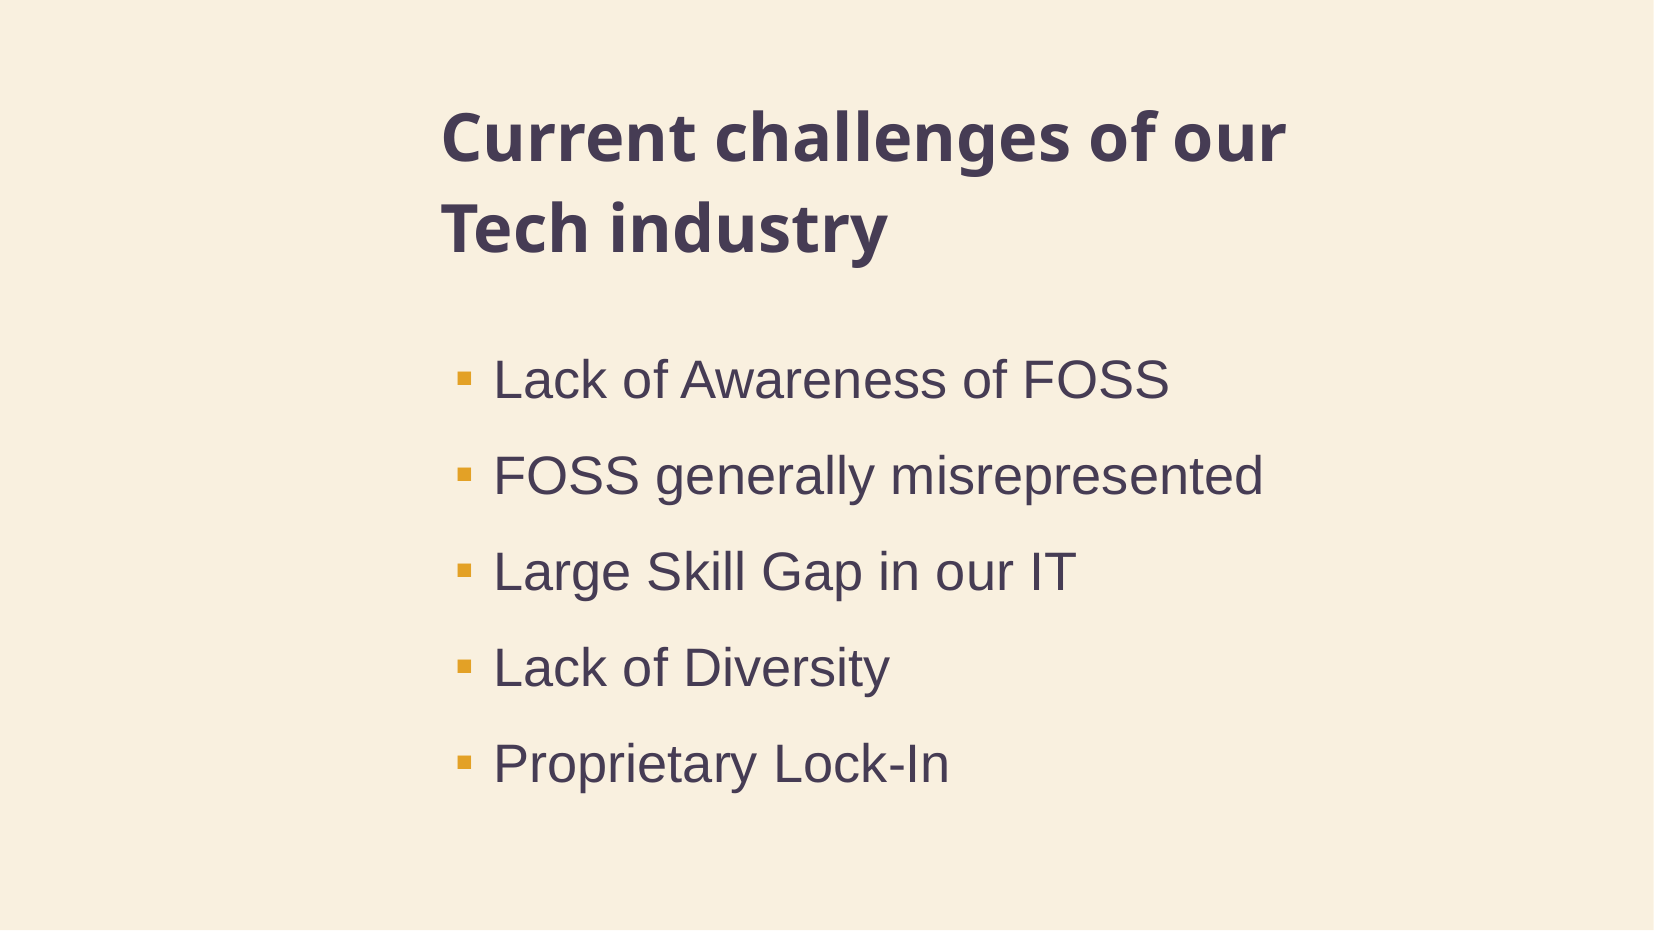

Current challenges of our Tech industry
Lack of Awareness of FOSS
FOSS generally misrepresented
Large Skill Gap in our IT
Lack of Diversity
Proprietary Lock-In